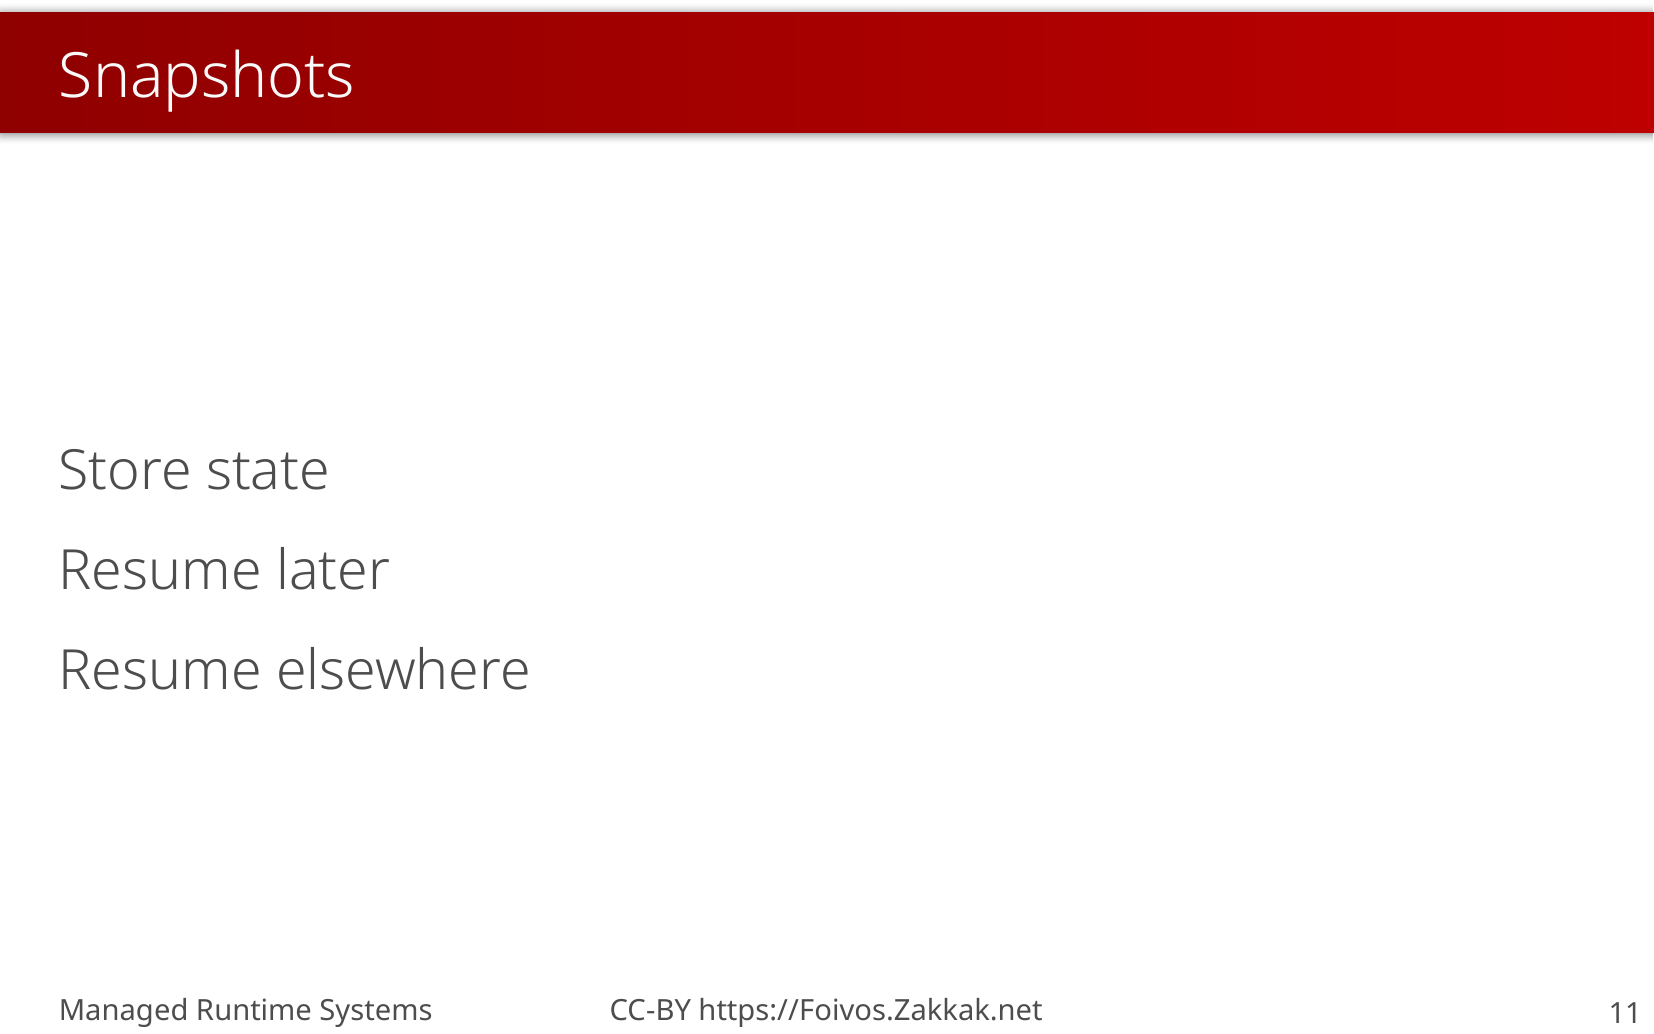

# Snapshots
Store state
Resume later
Resume elsewhere
Managed Runtime Systems
CC-BY https://Foivos.Zakkak.net
11